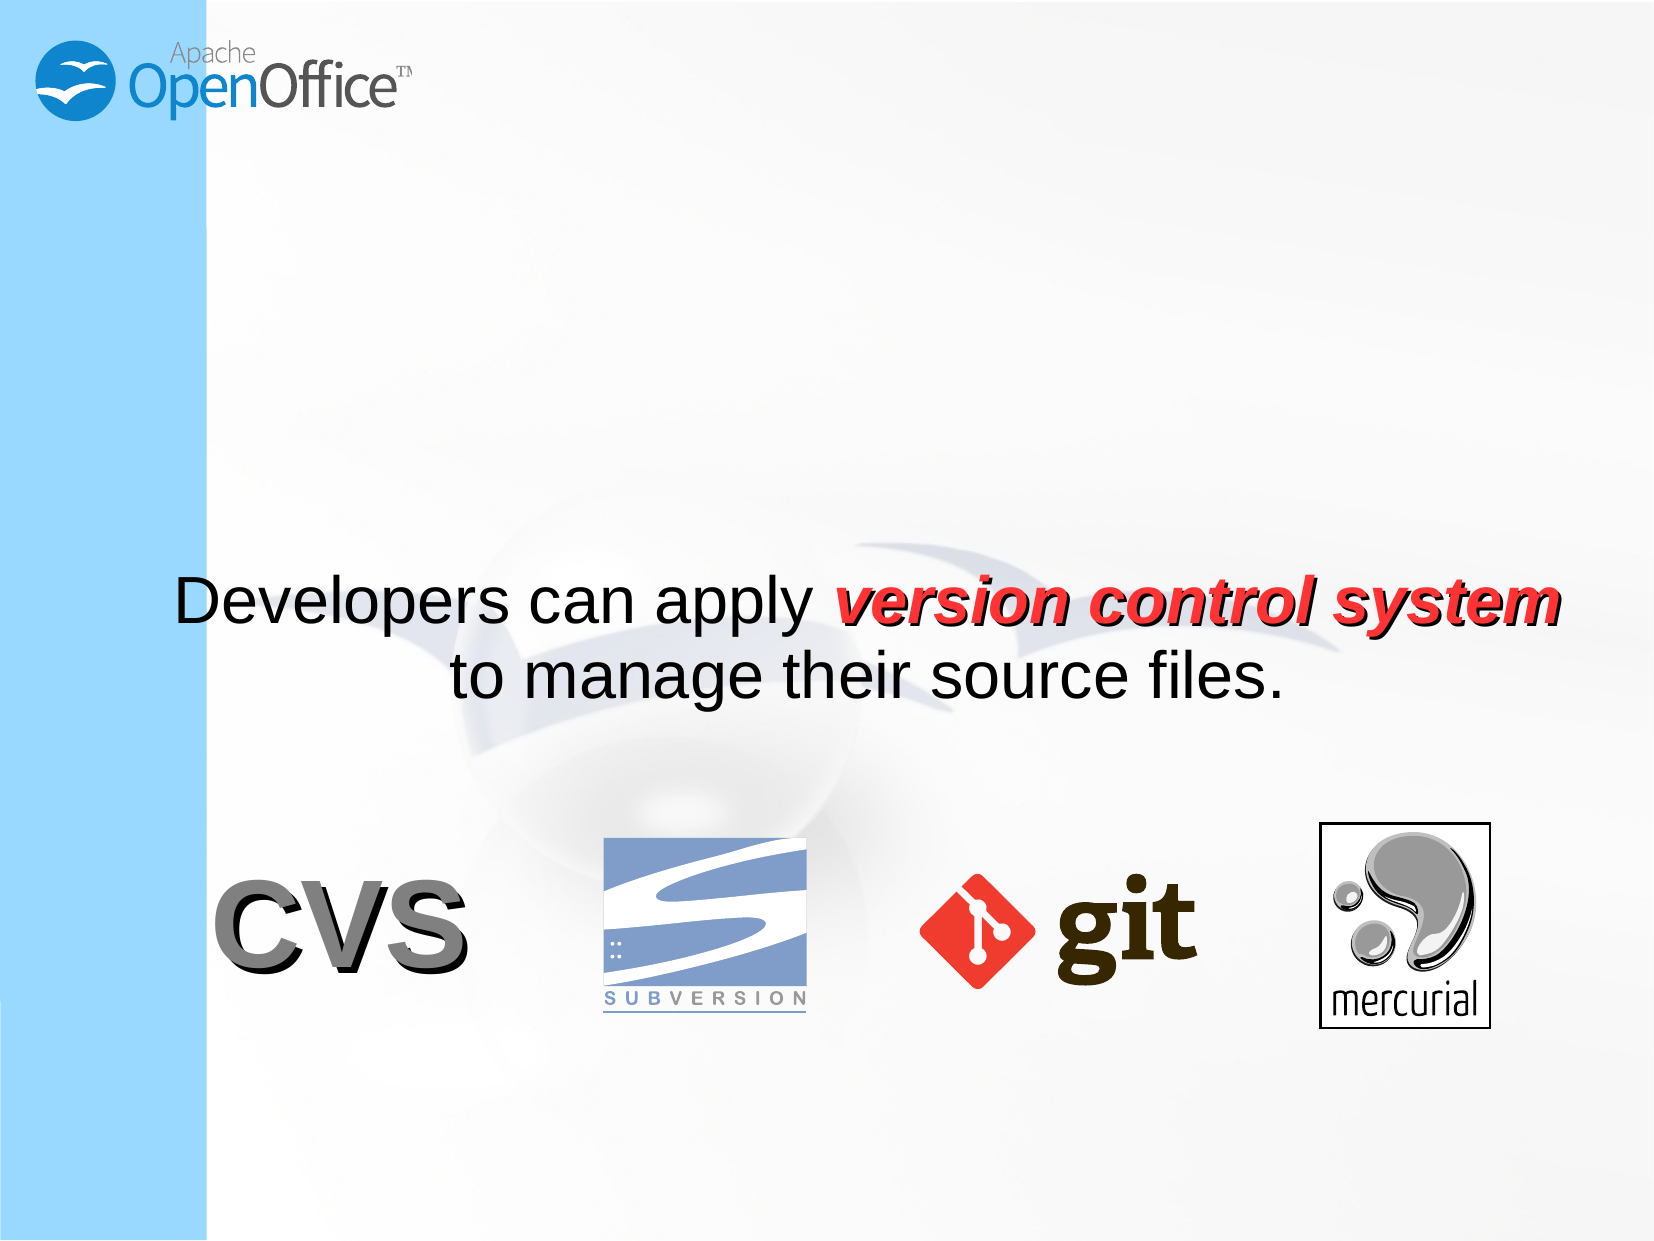

# Developers can apply version control system
to manage their source files.
CVS